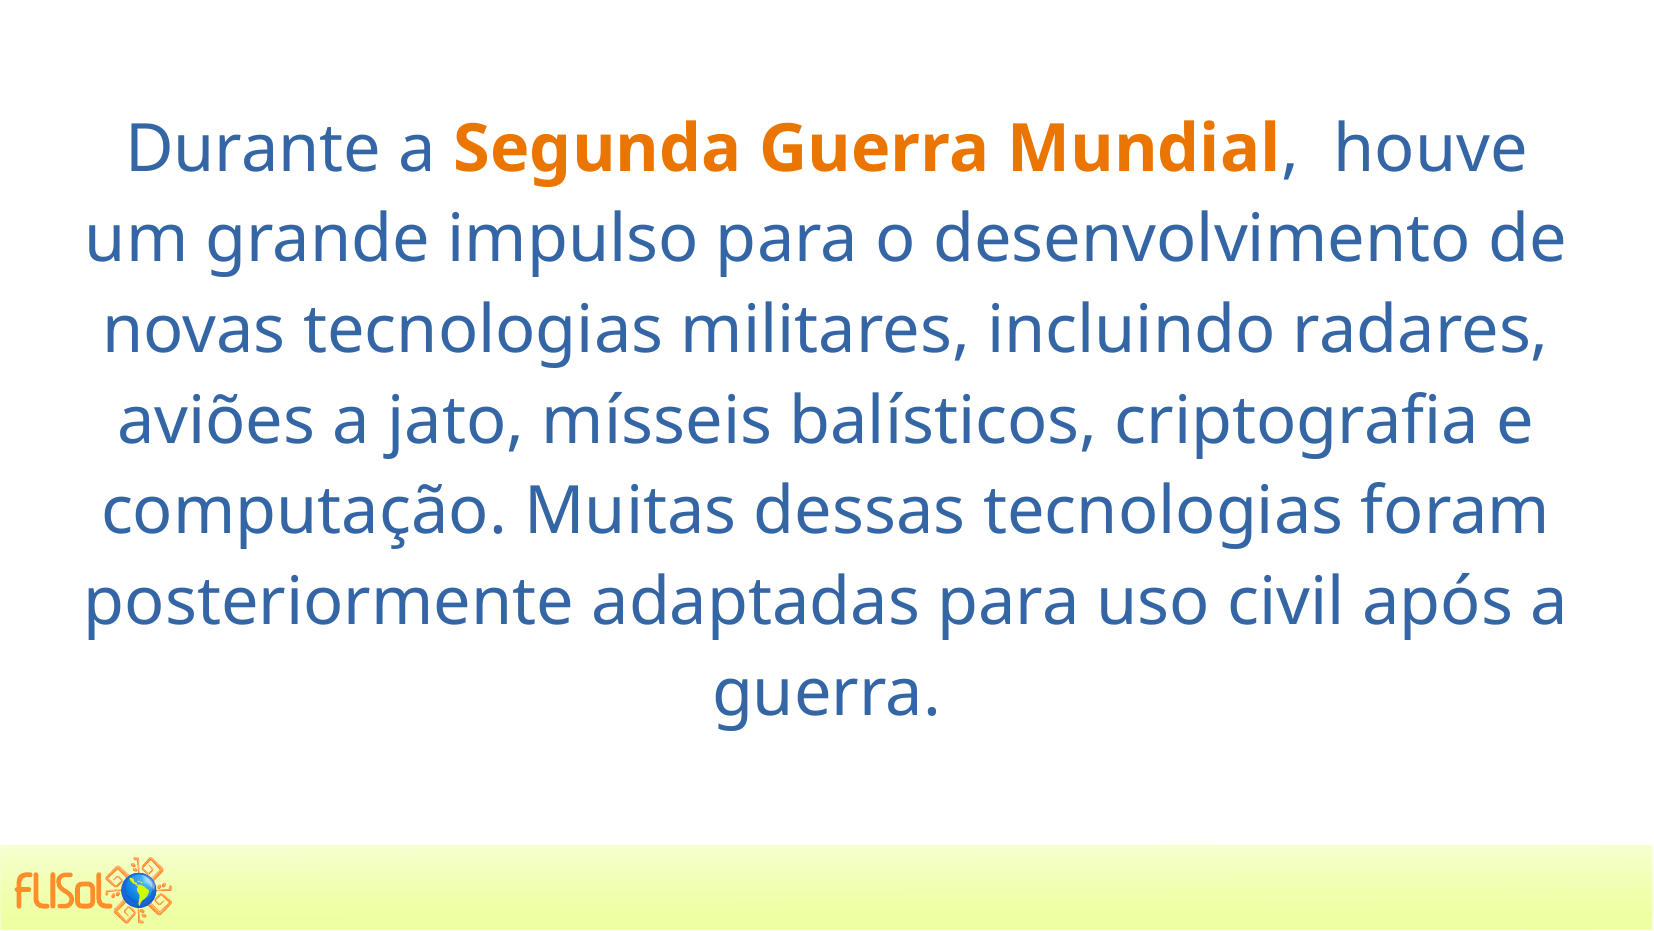

# Durante a Segunda Guerra Mundial, houve um grande impulso para o desenvolvimento de novas tecnologias militares, incluindo radares, aviões a jato, mísseis balísticos, criptografia e computação. Muitas dessas tecnologias foram posteriormente adaptadas para uso civil após a guerra.